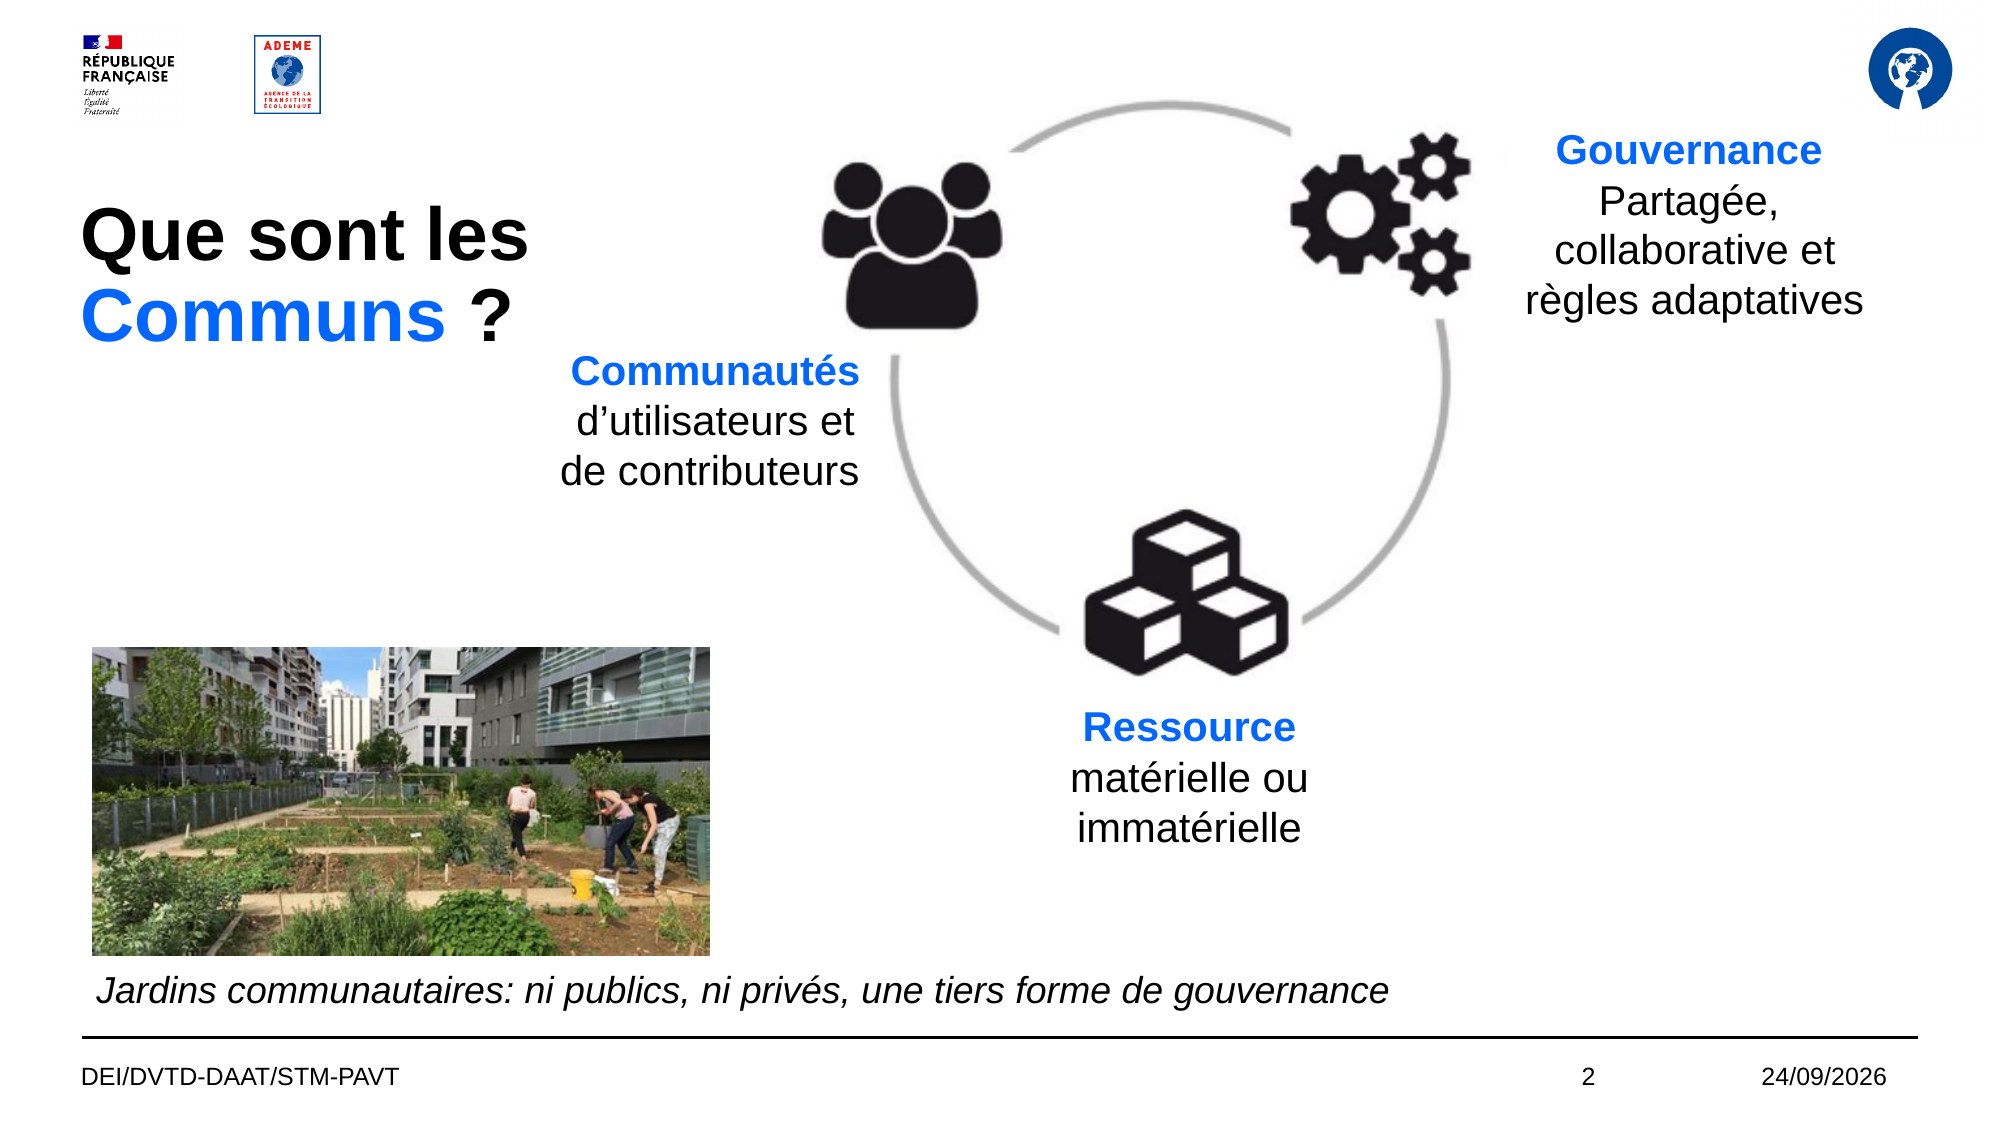

Gouvernance
Partagée, collaborative et règles adaptatives
# Que sont les Communs ?
Communautés
d’utilisateurs et de contributeurs
Ressource
matérielle ou immatérielle
Jardins communautaires: ni publics, ni privés, une tiers forme de gouvernance
DEI/DVTD-DAAT/STM-PAVT
2